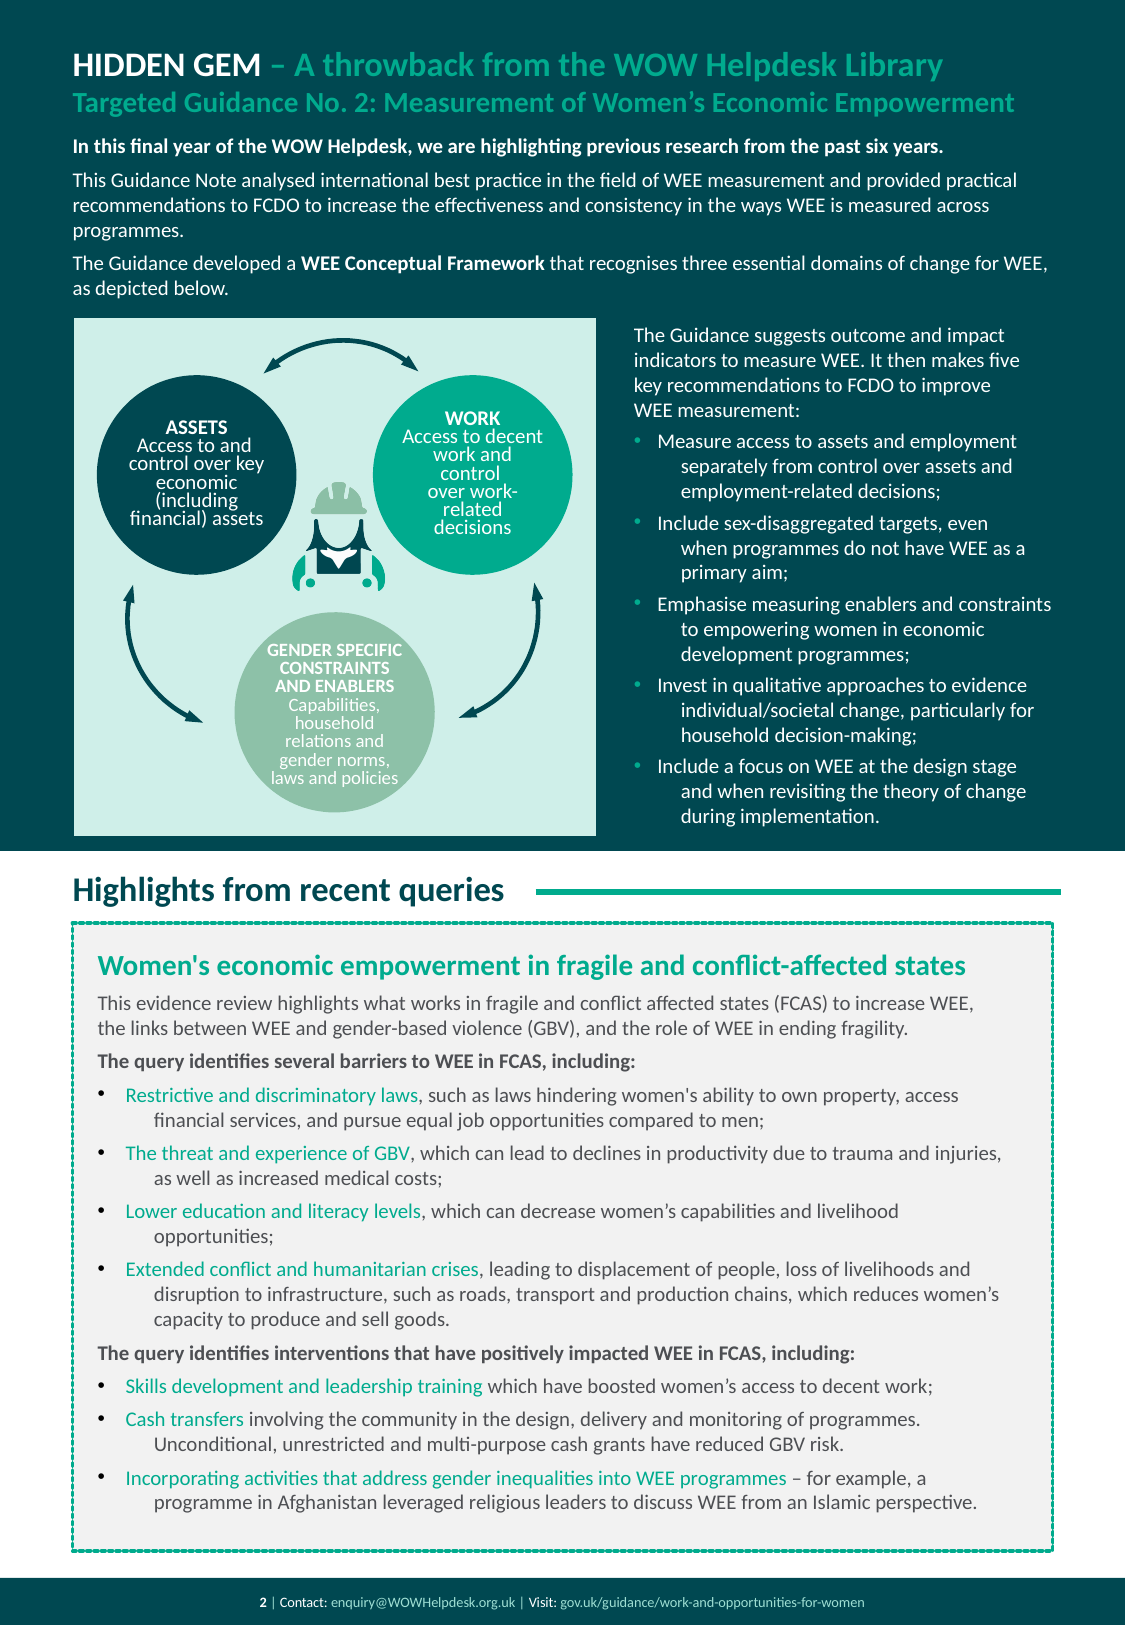

HIDDEN GEM – A throwback from the WOW Helpdesk Library
Targeted Guidance No. 2: Measurement of Women’s Economic Empowerment
In this final year of the WOW Helpdesk, we are highlighting previous research from the past six years.
This Guidance Note analysed international best practice in the field of WEE measurement and provided practical recommendations to FCDO to increase the effectiveness and consistency in the ways WEE is measured across programmes.
The Guidance developed a WEE Conceptual Framework that recognises three essential domains of change for WEE, as depicted below.
The Guidance suggests outcome and impact indicators to measure WEE. It then makes five
key recommendations to FCDO to improve
WEE measurement:
Measure access to assets and employment separately from control over assets and employment-related decisions;
Include sex-disaggregated targets, even
when programmes do not have WEE as a primary aim;
Emphasise measuring enablers and constraints to empowering women in economic development programmes;
Invest in qualitative approaches to evidence individual/societal change, particularly for household decision-making;
Include a focus on WEE at the design stage and when revisiting the theory of change during implementation.
ASSETS
Access to and
control over key economic (including financial) assets
WORK
Access to decent work and control
over work-related decisions
GENDER SPECIFIC
CONSTRAINTS AND ENABLERS
Capabilities, household relations and gender norms, laws and policies
Highlights from recent queries
Women's economic empowerment in fragile and conflict-affected states
This evidence review highlights what works in fragile and conflict affected states (FCAS) to increase WEE,
the links between WEE and gender-based violence (GBV), and the role of WEE in ending fragility.
The query identifies several barriers to WEE in FCAS, including:
Restrictive and discriminatory laws, such as laws hindering women's ability to own property, access financial services, and pursue equal job opportunities compared to men;
The threat and experience of GBV, which can lead to declines in productivity due to trauma and injuries, as well as increased medical costs;
Lower education and literacy levels, which can decrease women’s capabilities and livelihood opportunities;
Extended conflict and humanitarian crises, leading to displacement of people, loss of livelihoods and disruption to infrastructure, such as roads, transport and production chains, which reduces women’s capacity to produce and sell goods.
The query identifies interventions that have positively impacted WEE in FCAS, including:
Skills development and leadership training which have boosted women’s access to decent work;
Cash transfers involving the community in the design, delivery and monitoring of programmes. Unconditional, unrestricted and multi-purpose cash grants have reduced GBV risk.
Incorporating activities that address gender inequalities into WEE programmes – for example, a programme in Afghanistan leveraged religious leaders to discuss WEE from an Islamic perspective.
 | Contact: enquiry@WOWHelpdesk.org.uk | Visit: gov.uk/guidance/work-and-opportunities-for-women